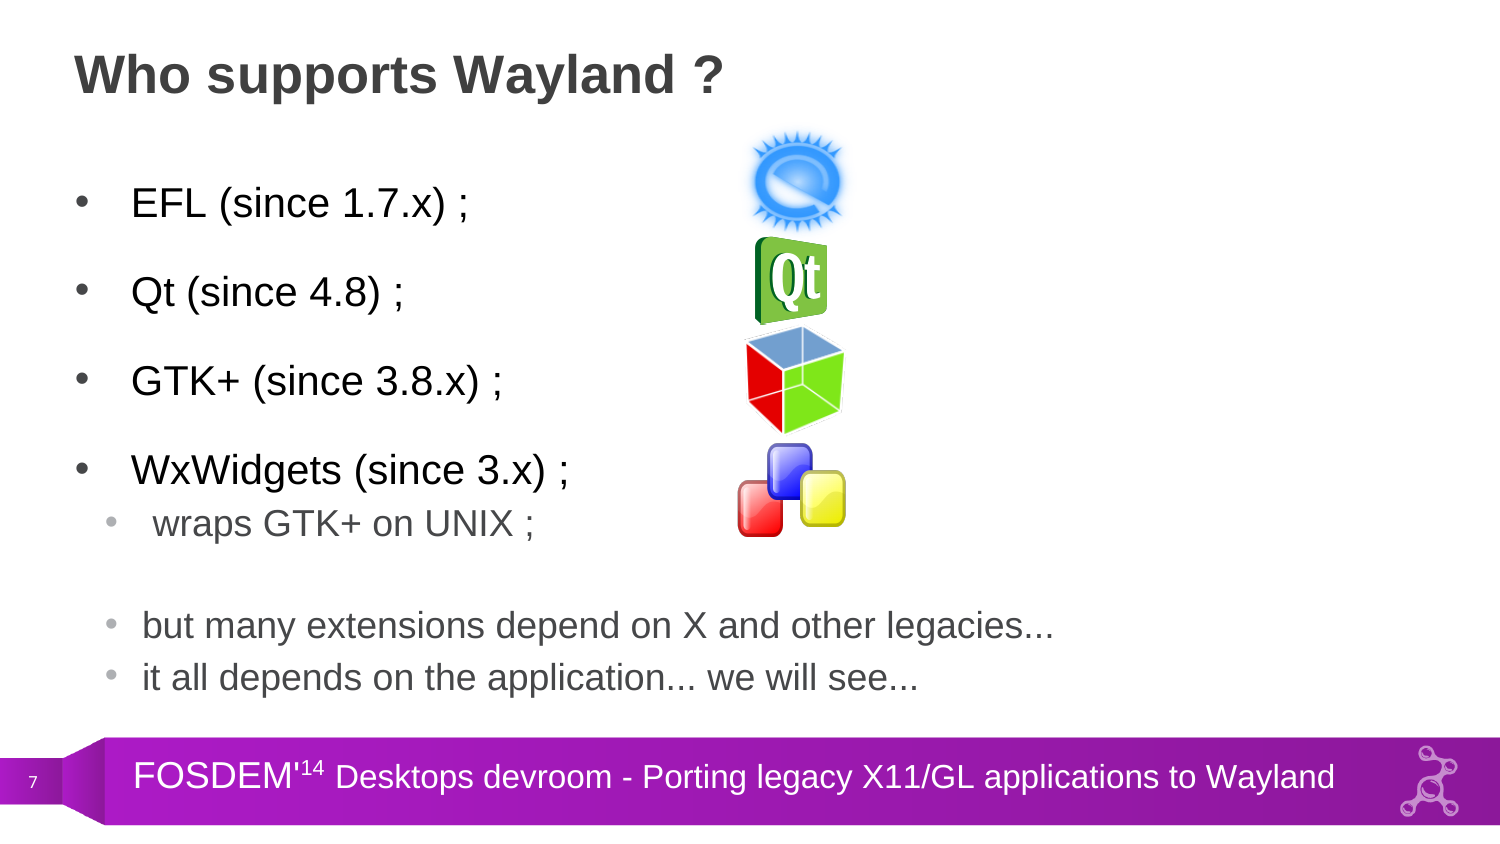

# Who supports Wayland ?
EFL (since 1.7.x) ;
Qt (since 4.8) ;
GTK+ (since 3.8.x) ;
WxWidgets (since 3.x) ;
 wraps GTK+ on UNIX ;
but many extensions depend on X and other legacies...
it all depends on the application... we will see...